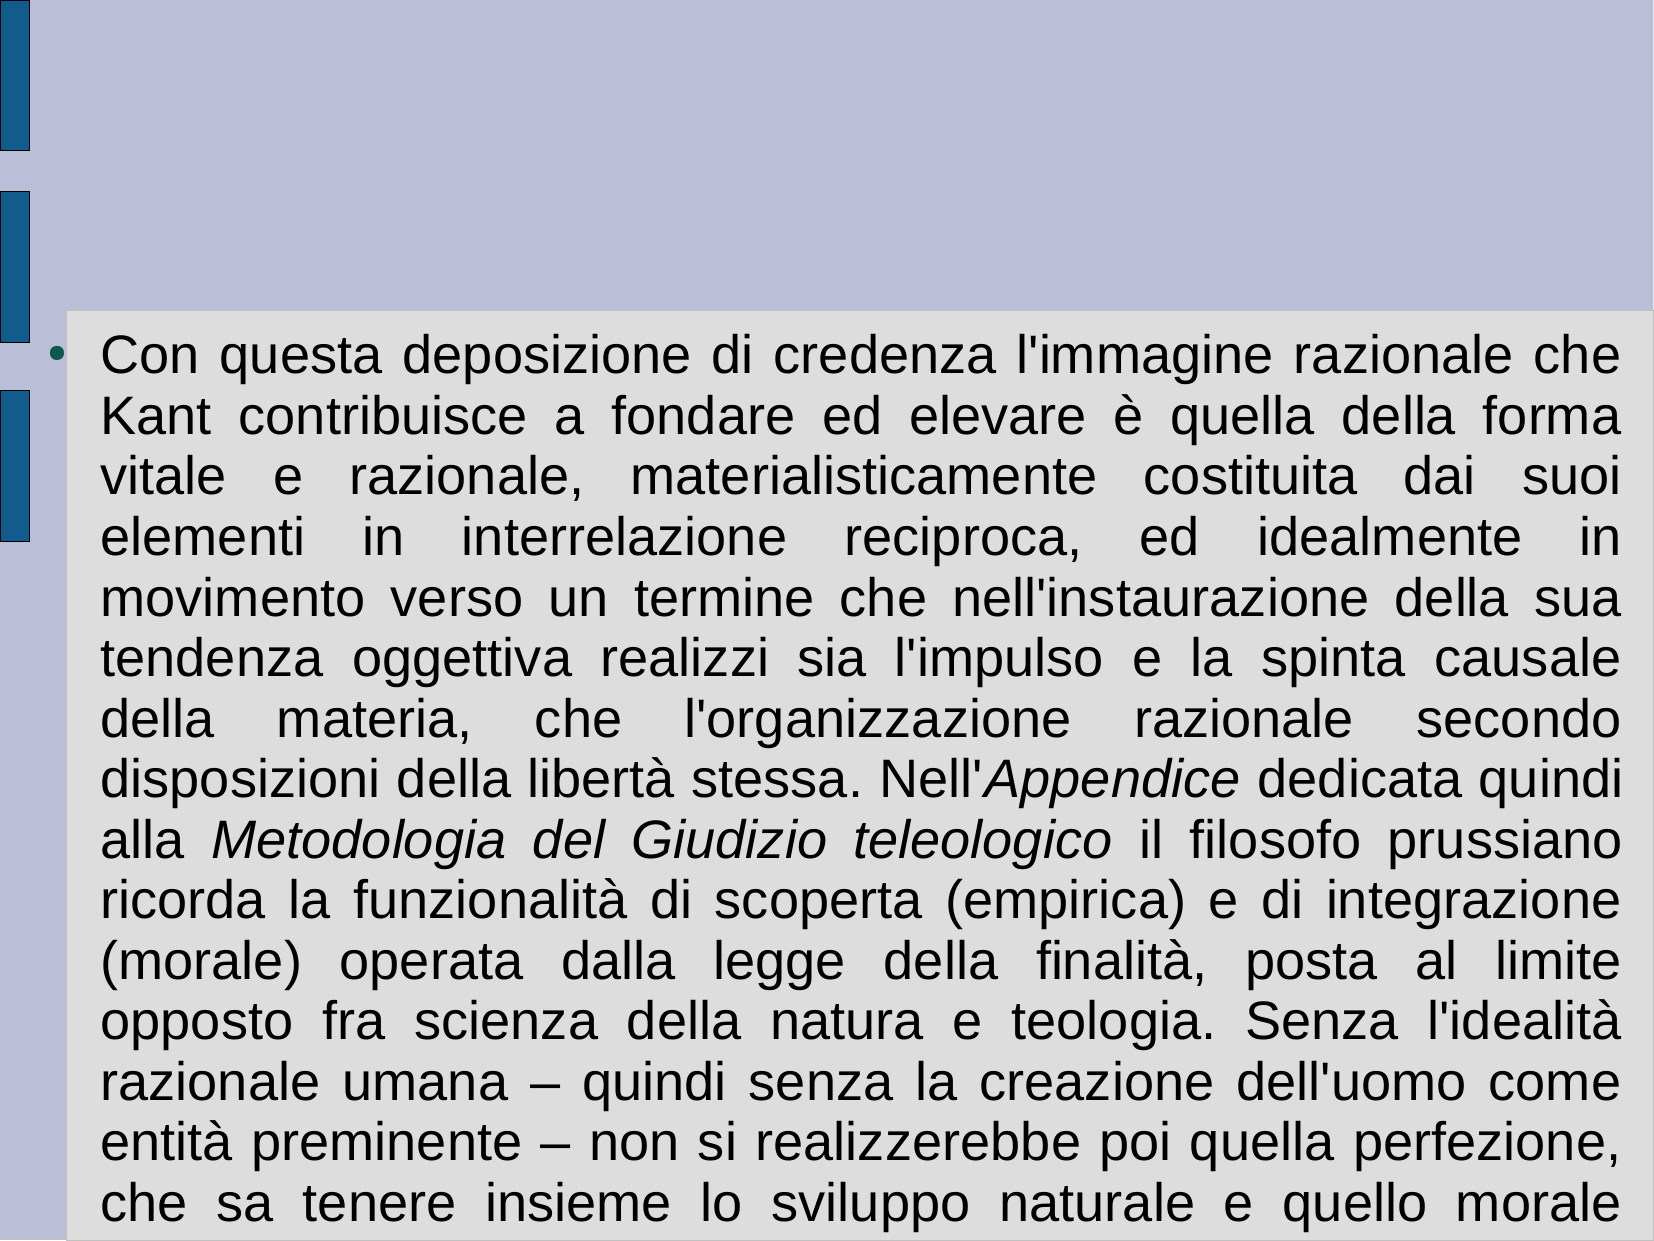

#
Con questa deposizione di credenza l'immagine razionale che Kant contribuisce a fondare ed elevare è quella della forma vitale e razionale, materialisticamente costituita dai suoi elementi in interrelazione reciproca, ed idealmente in movimento verso un termine che nell'instaurazione della sua tendenza oggettiva realizzi sia l'impulso e la spinta causale della materia, che l'organizzazione razionale secondo disposizioni della libertà stessa. Nell'Appendice dedicata quindi alla Metodologia del Giudizio teleologico il filosofo prussiano ricorda la funzionalità di scoperta (empirica) e di integrazione (morale) operata dalla legge della finalità, posta al limite opposto fra scienza della natura e teologia. Senza l'idealità razionale umana – quindi senza la creazione dell'uomo come entità preminente – non si realizzerebbe poi quella perfezione, che sa tenere insieme lo sviluppo naturale e quello morale dell'individuo o delle collettività.